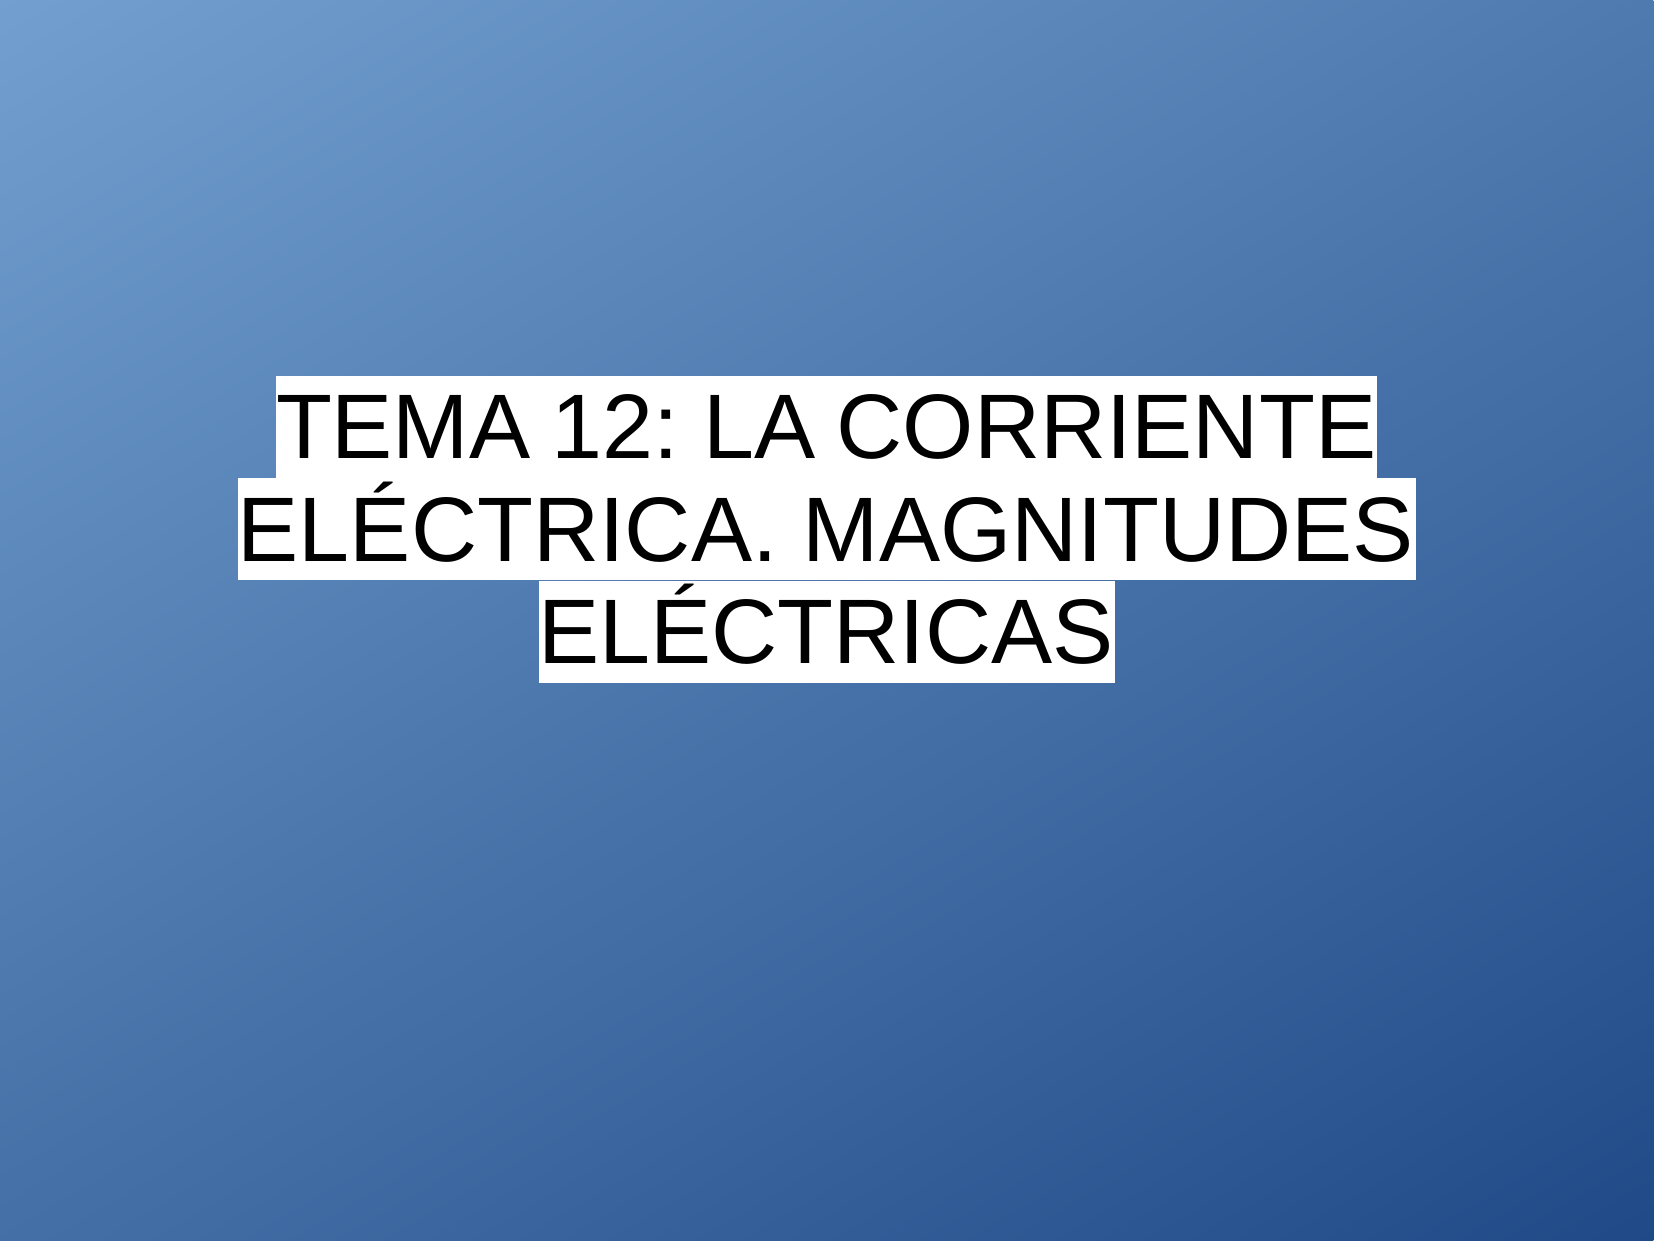

# TEMA 12: LA CORRIENTE ELÉCTRICA. MAGNITUDES ELÉCTRICAS